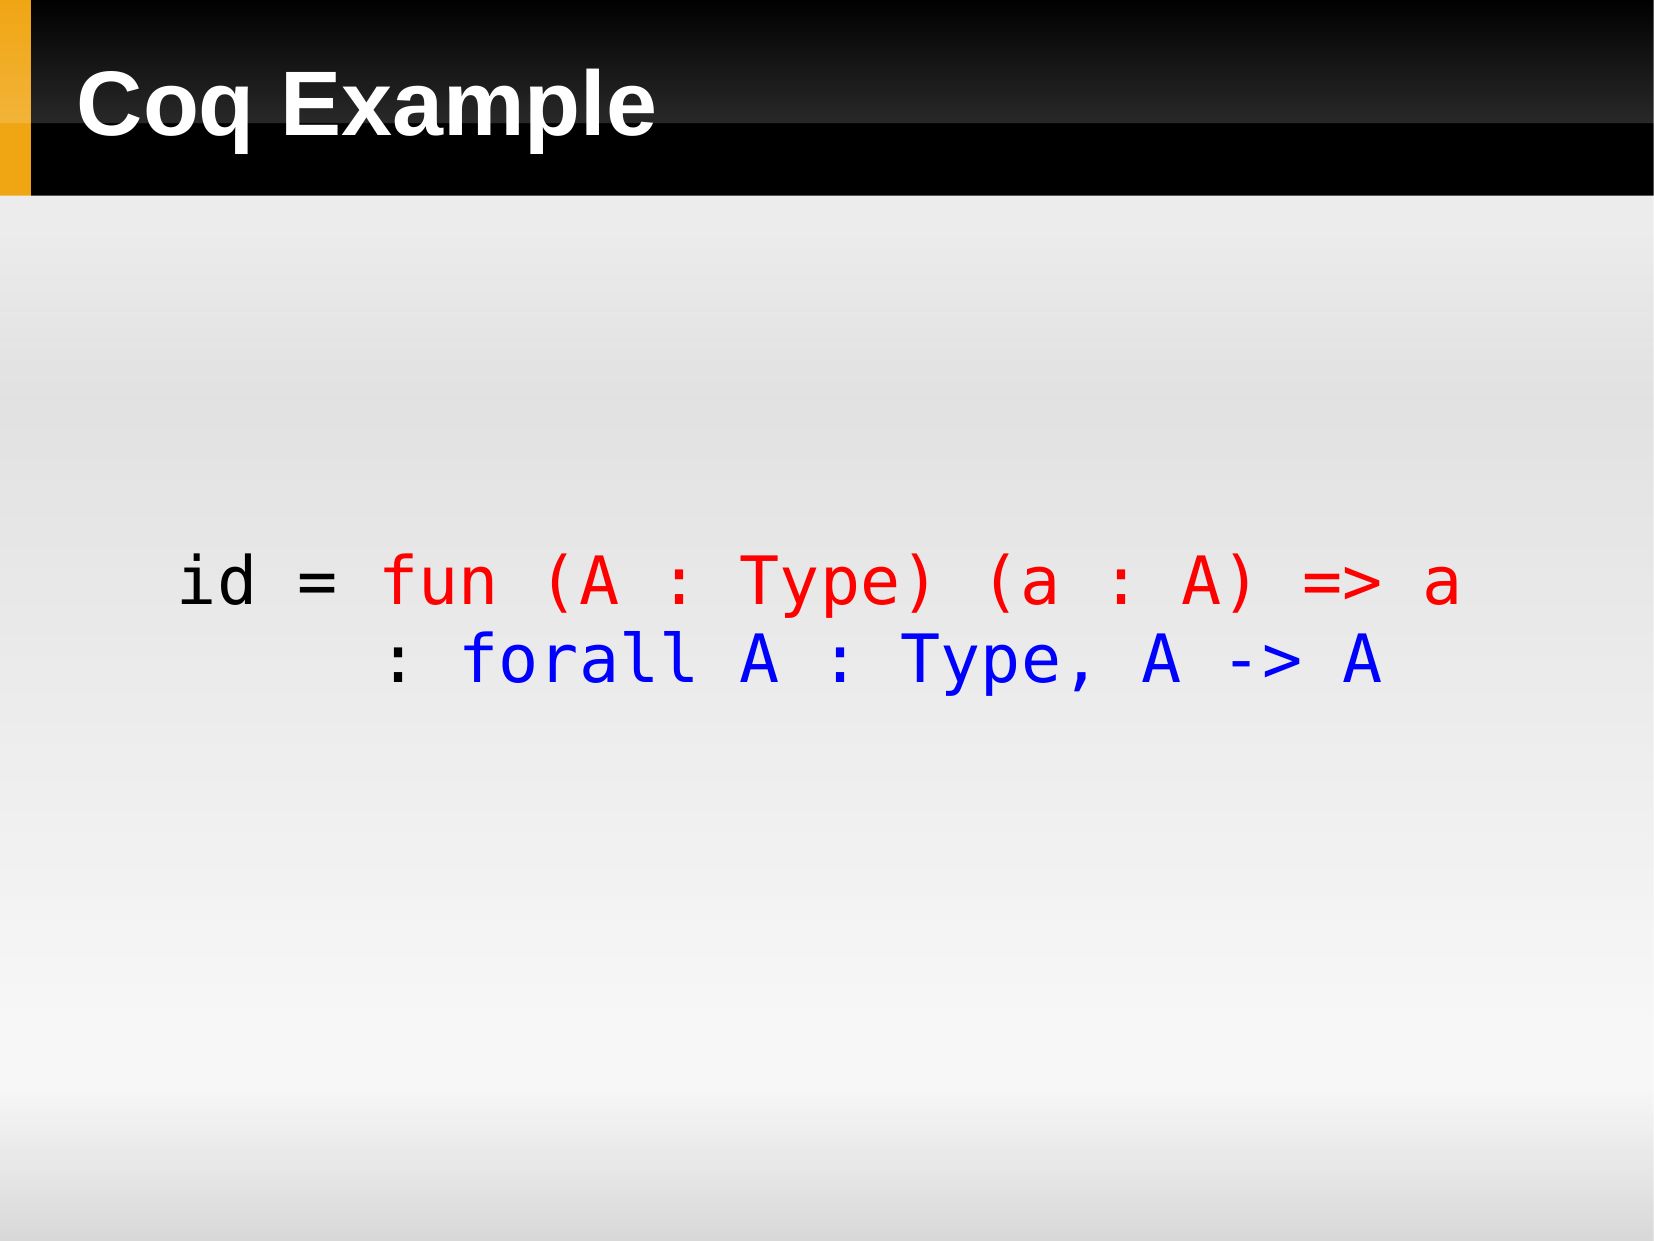

# Coq Example
id = fun (A : Type) (a : A) => a
 : forall A : Type, A -> A